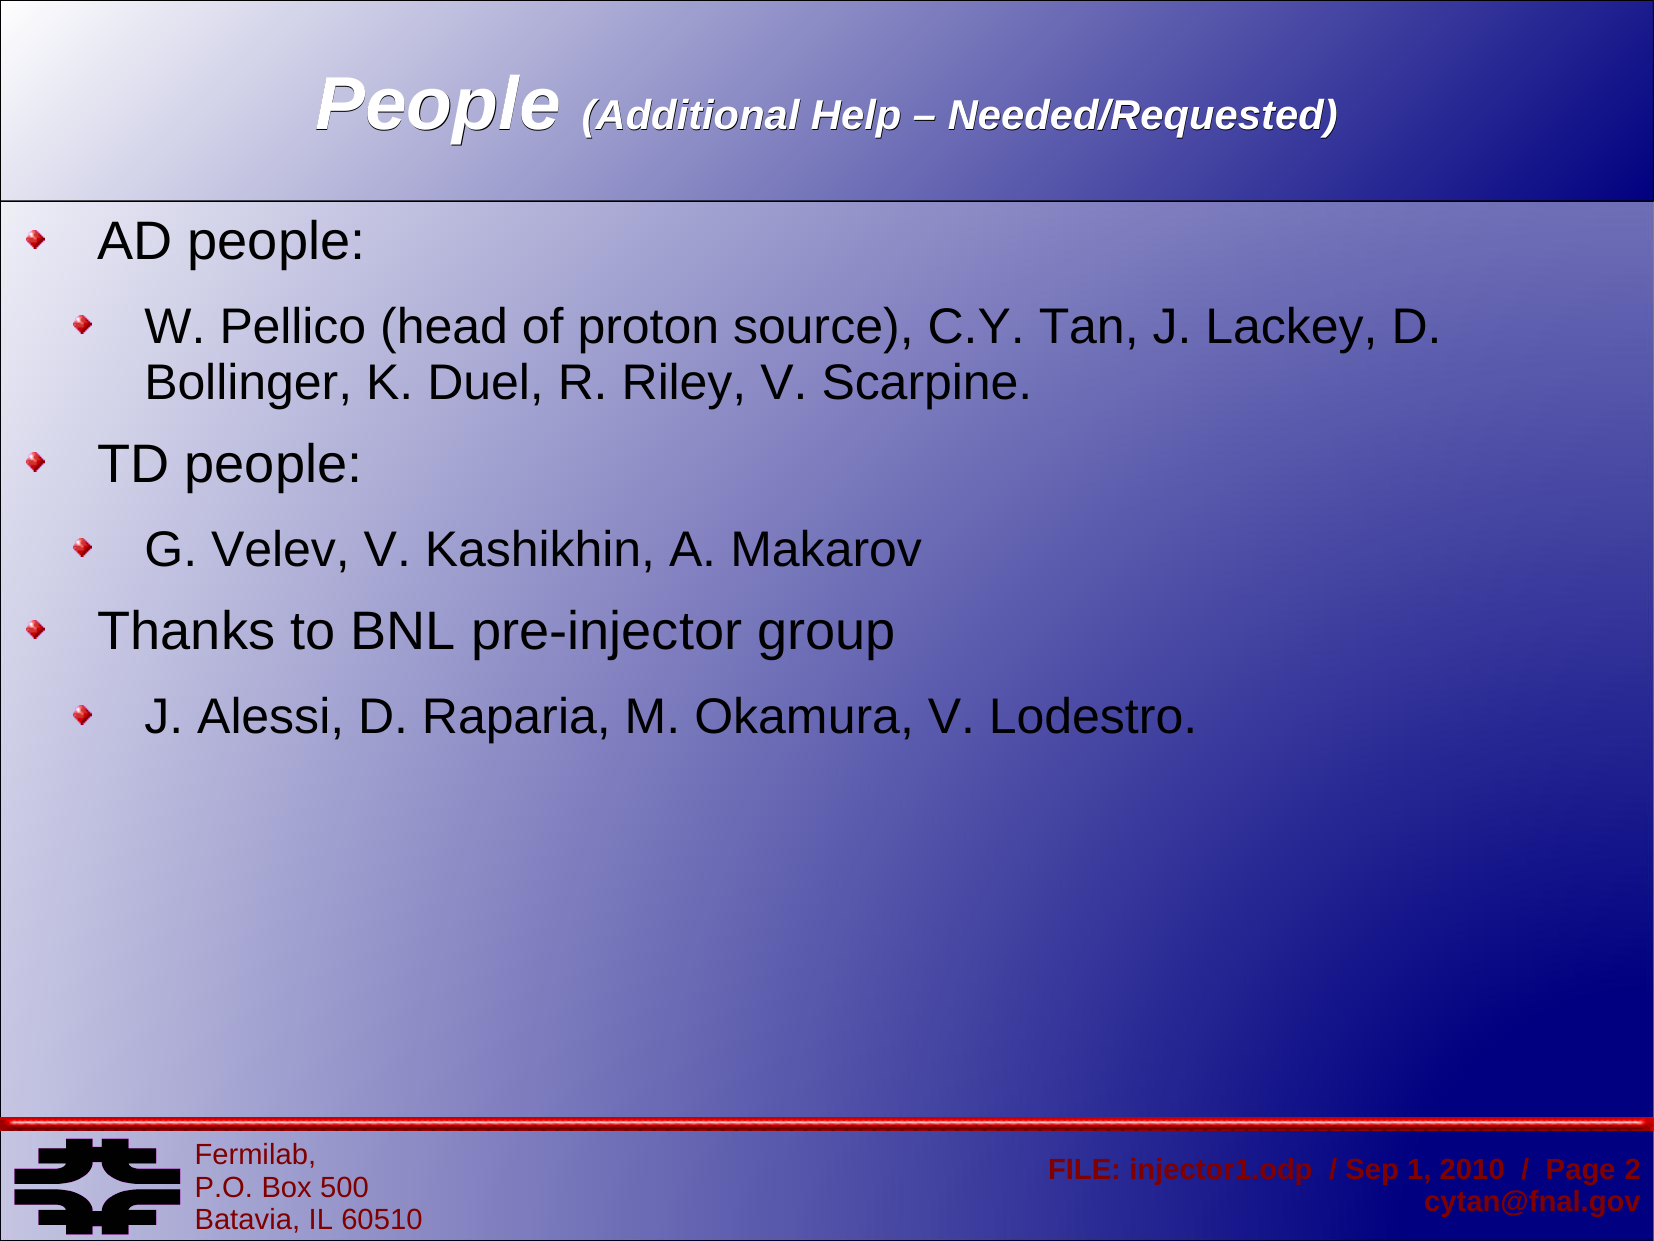

# People (Additional Help – Needed/Requested)
AD people:
W. Pellico (head of proton source), C.Y. Tan, J. Lackey, D. Bollinger, K. Duel, R. Riley, V. Scarpine.
TD people:
G. Velev, V. Kashikhin, A. Makarov
Thanks to BNL pre-injector group
J. Alessi, D. Raparia, M. Okamura, V. Lodestro.